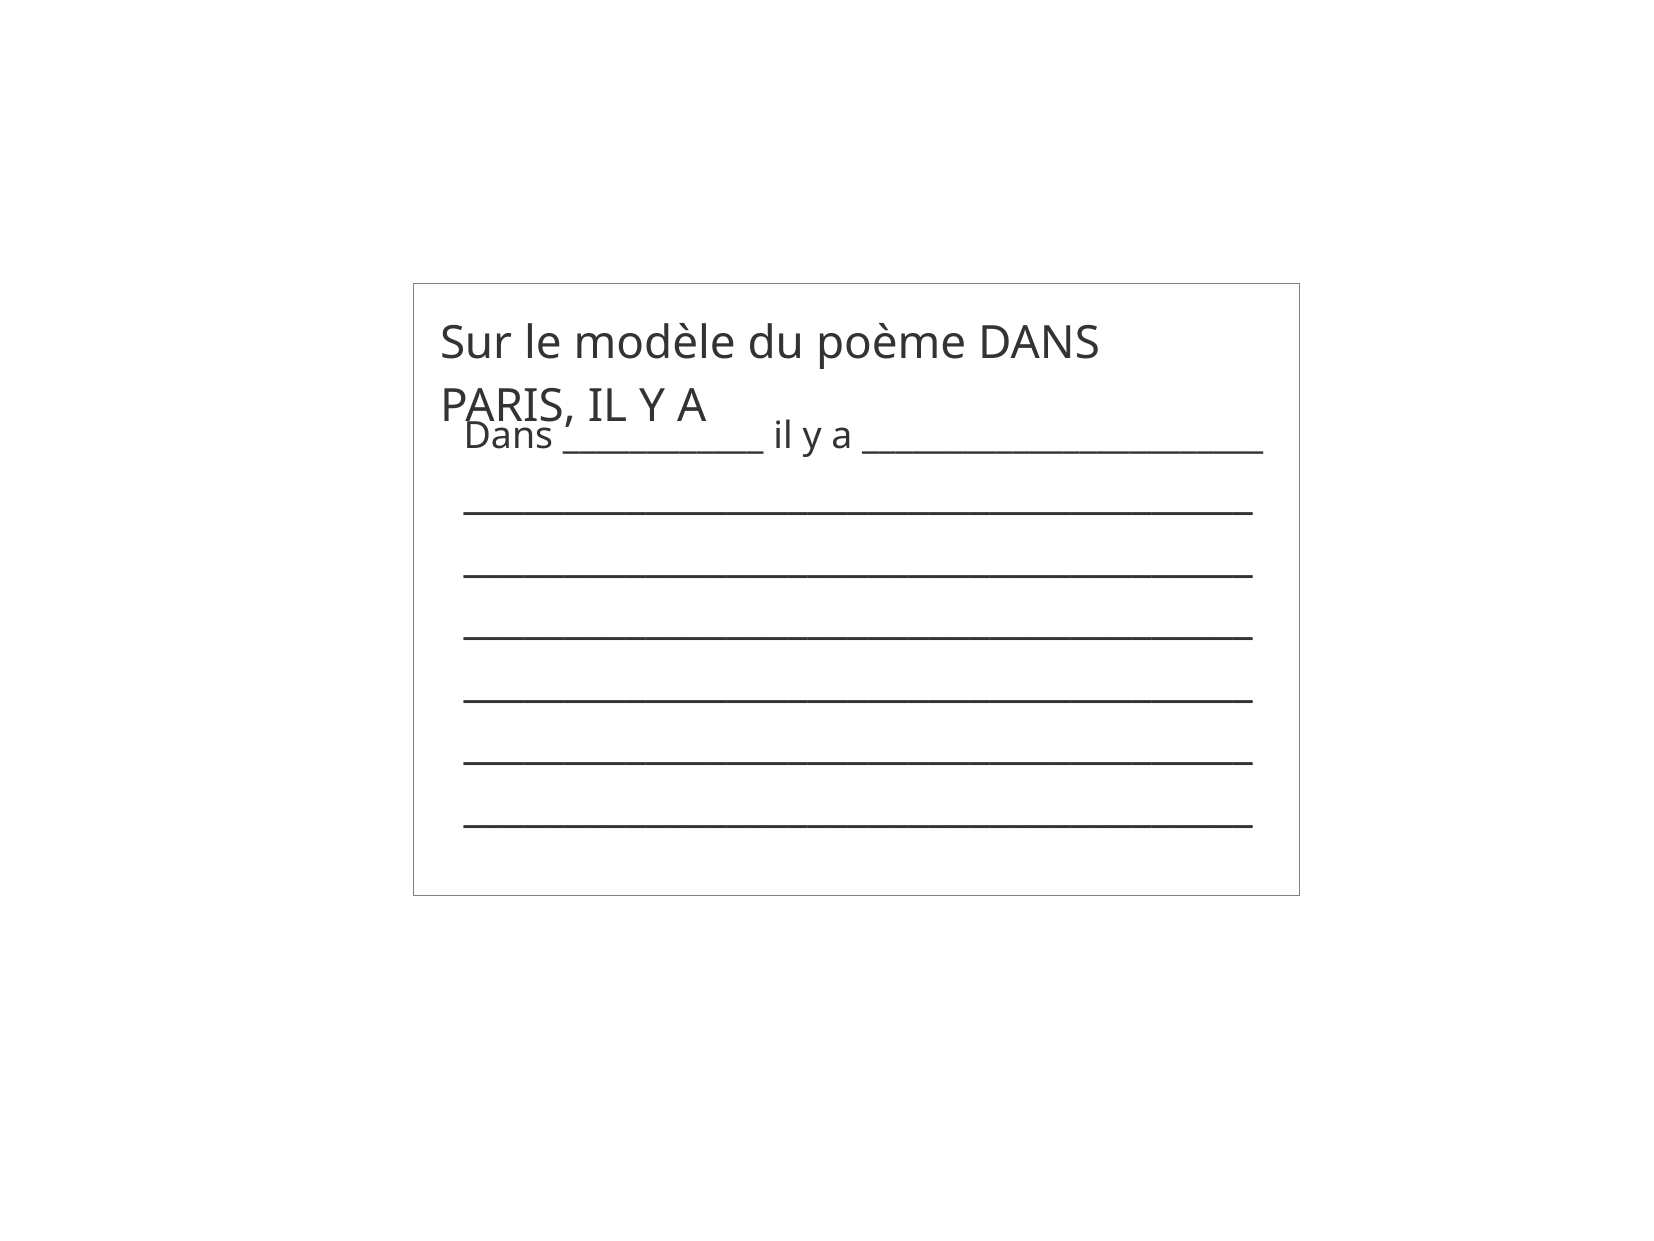

Sur le modèle du poème DANS PARIS, IL Y A
Dans ____________ il y a ________________________ __________________________________________________________________________________________________________________________________________________________________________________________________________________________________________